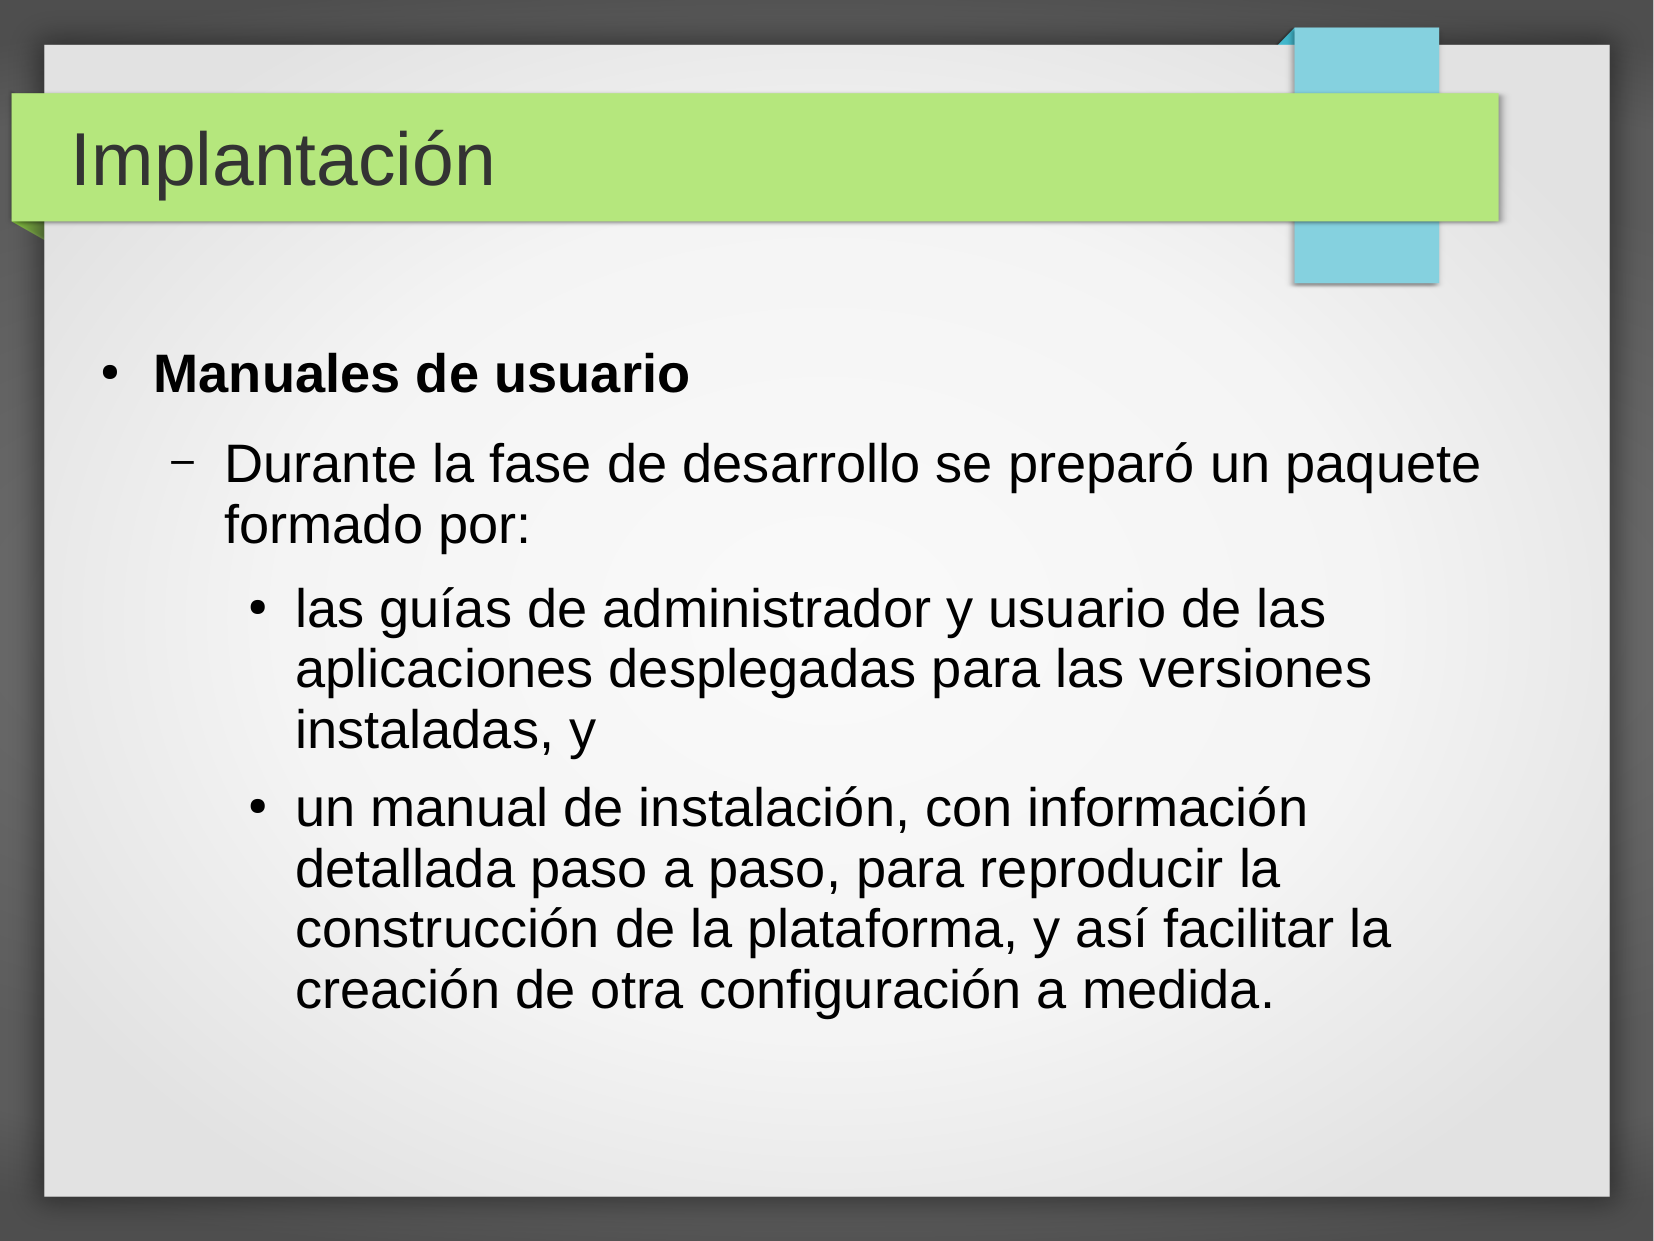

# Implantación
Manuales de usuario
Durante la fase de desarrollo se preparó un paquete formado por:
las guías de administrador y usuario de las aplicaciones desplegadas para las versiones instaladas, y
un manual de instalación, con información detallada paso a paso, para reproducir la construcción de la plataforma, y así facilitar la creación de otra configuración a medida.